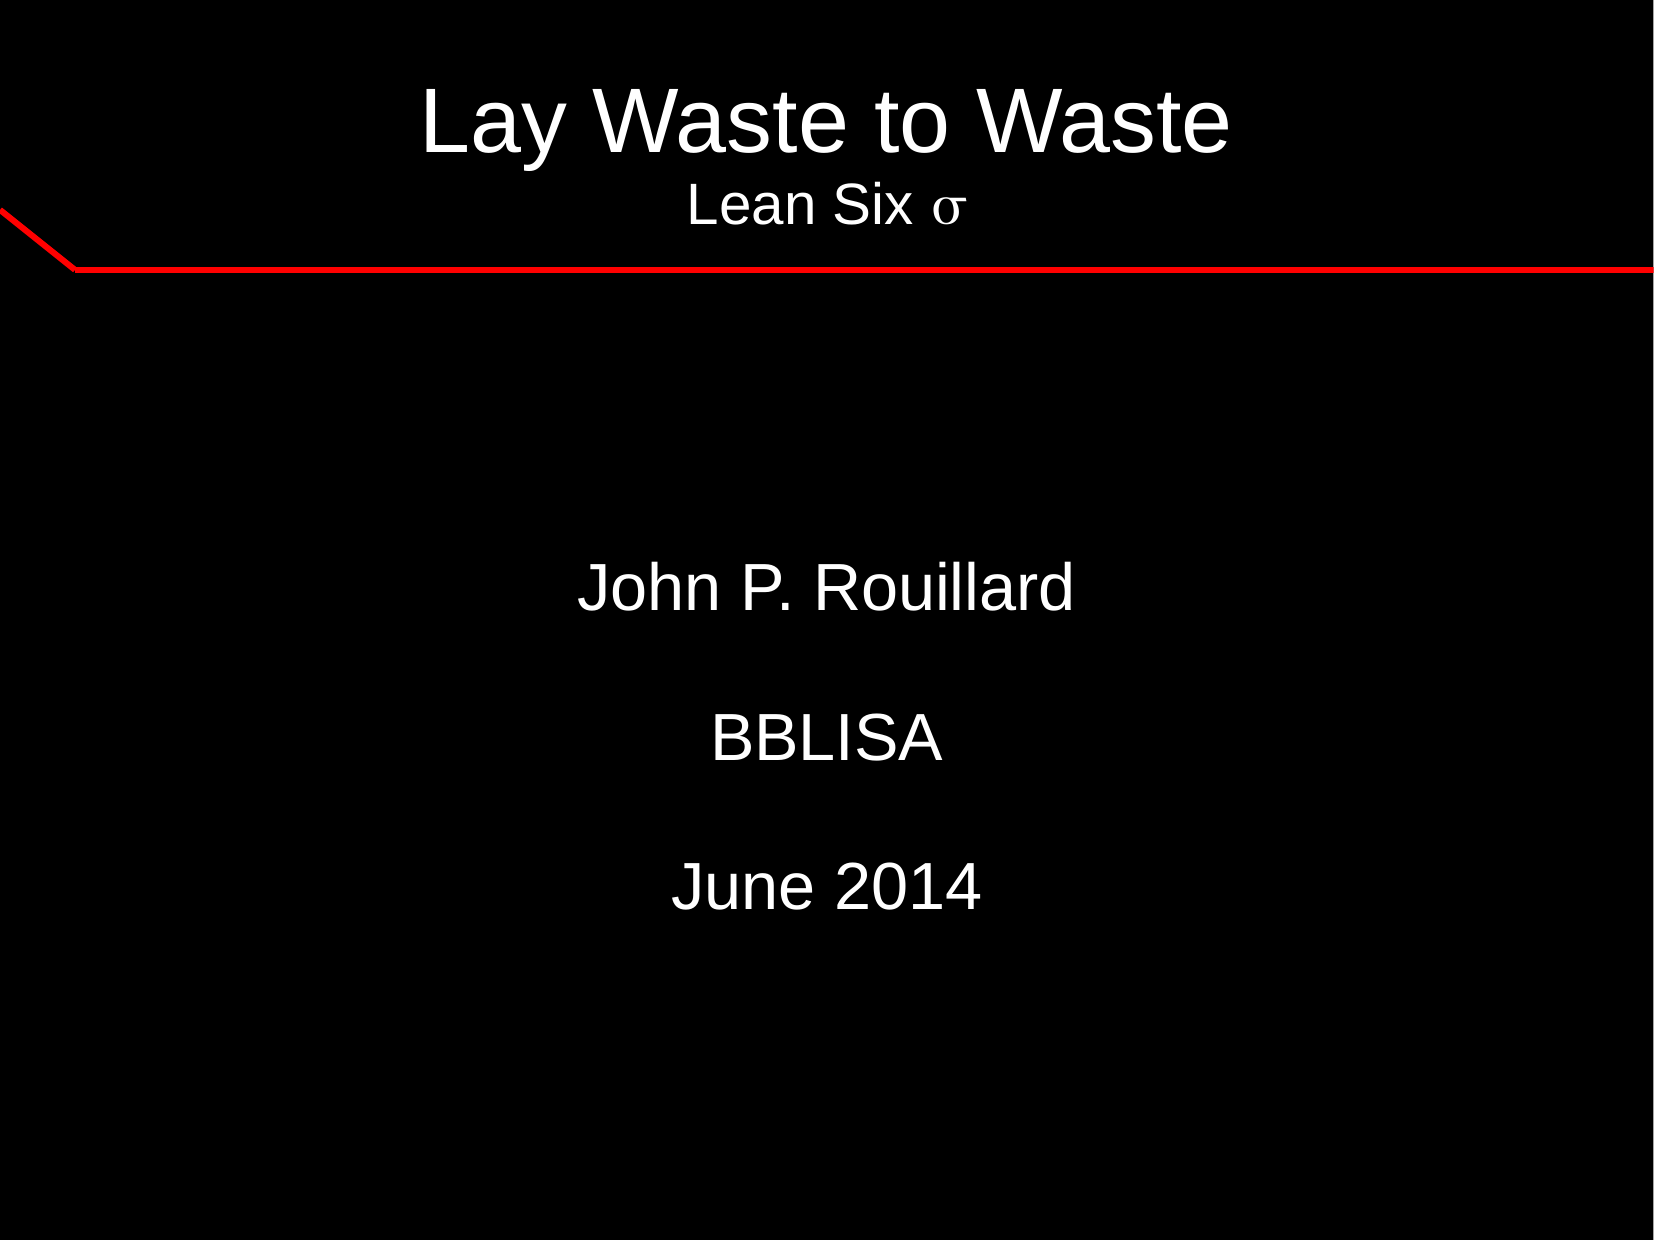

# Lay Waste to Waste Lean Six 
John P. Rouillard
BBLISA
June 2014